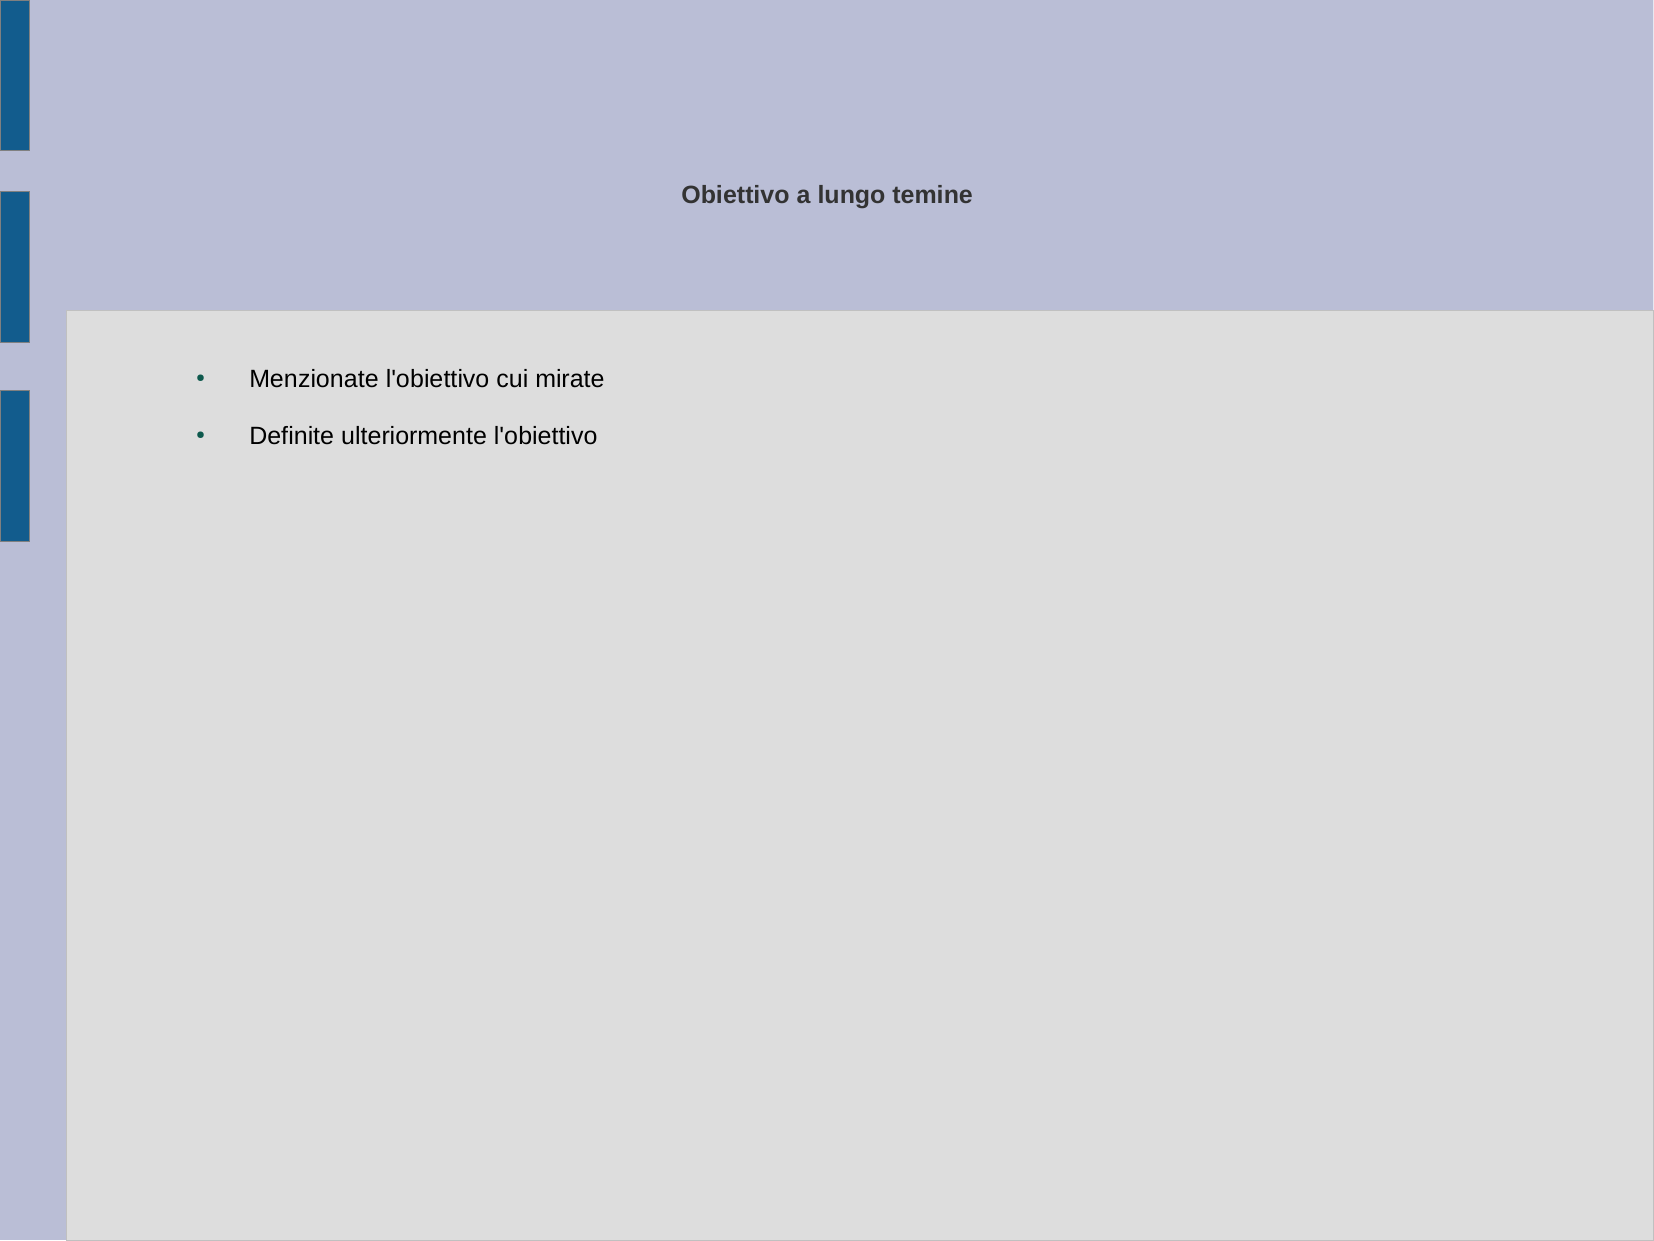

# Obiettivo a lungo temine
Menzionate l'obiettivo cui mirate
Definite ulteriormente l'obiettivo